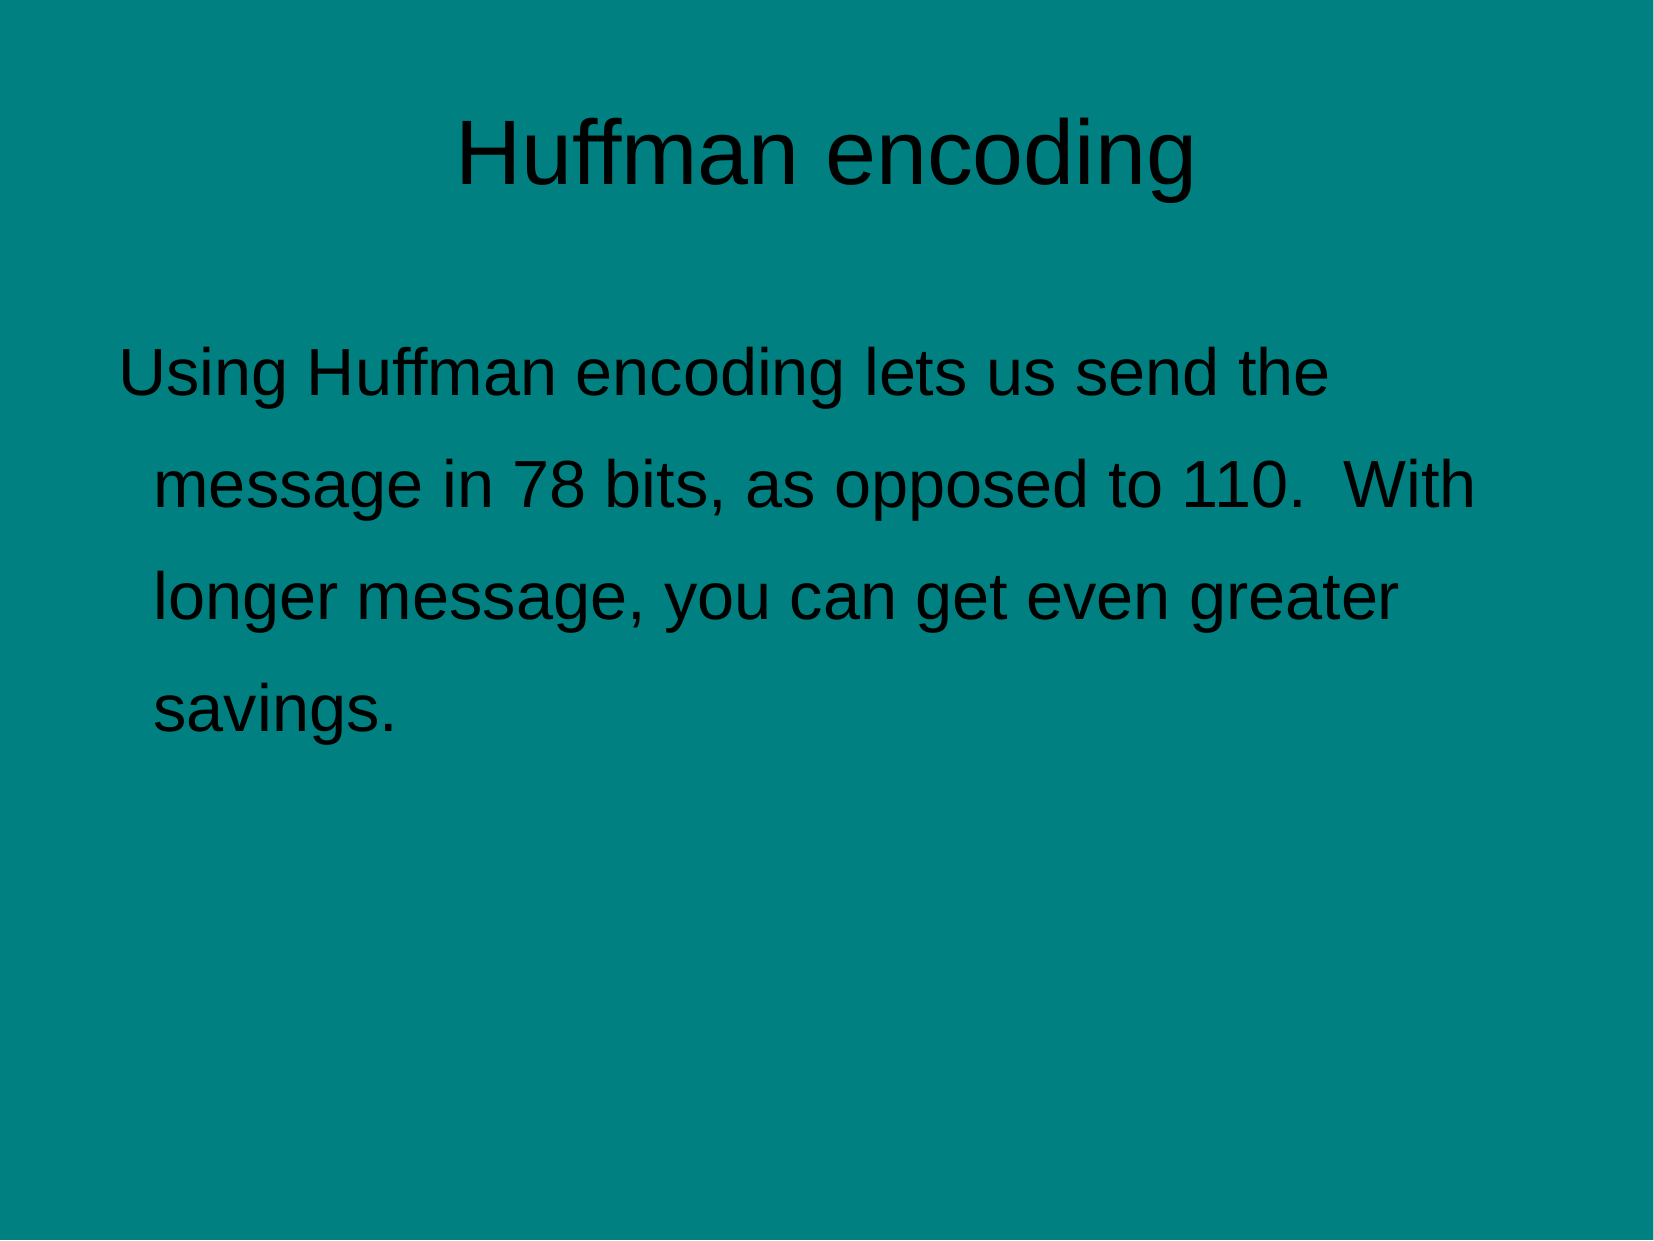

# Huffman encoding
Using Huffman encoding lets us send the message in 78 bits, as opposed to 110. With longer message, you can get even greater savings.